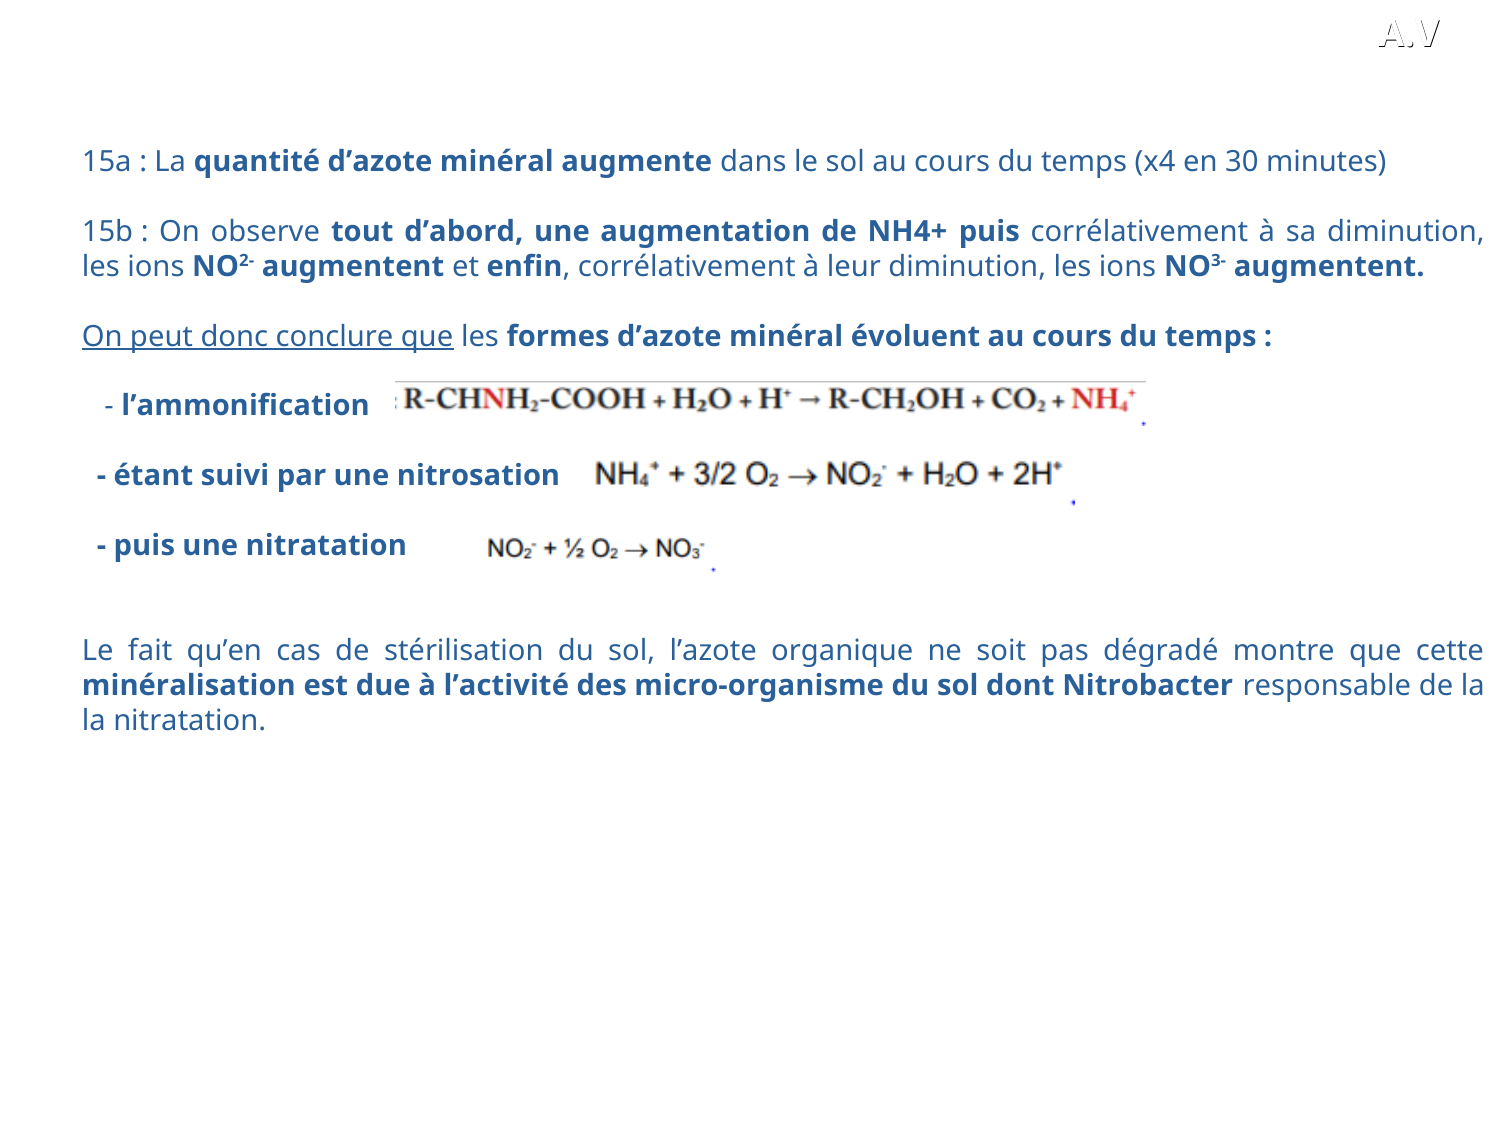

A.V
15a : La quantité d’azote minéral augmente dans le sol au cours du temps (x4 en 30 minutes)
15b : On observe tout d’abord, une augmentation de NH4+ puis corrélativement à sa diminution, les ions NO2- augmentent et enfin, corrélativement à leur diminution, les ions NO3- augmentent.
On peut donc conclure que les formes d’azote minéral évoluent au cours du temps :
 - l’ammonification
 - étant suivi par une nitrosation
 - puis une nitratation
Le fait qu’en cas de stérilisation du sol, l’azote organique ne soit pas dégradé montre que cette minéralisation est due à l’activité des micro-organisme du sol dont Nitrobacter responsable de la la nitratation.